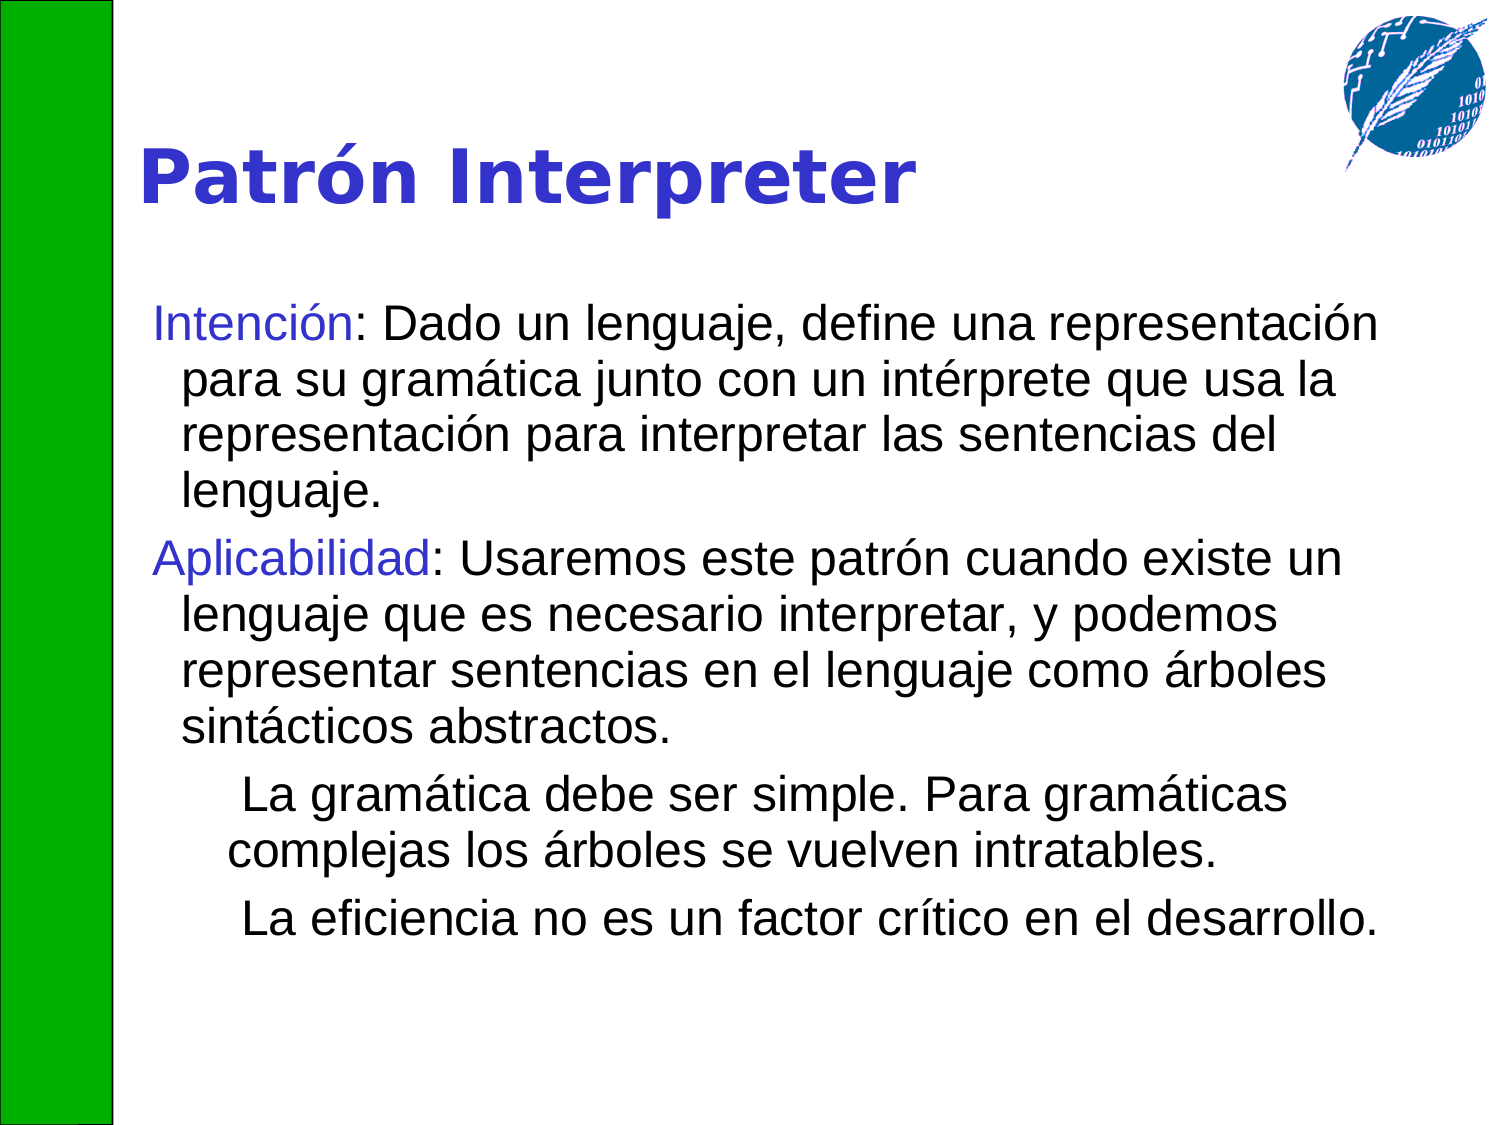

# Patrón Interpreter
Intención: Dado un lenguaje, define una representación para su gramática junto con un intérprete que usa la representación para interpretar las sentencias del lenguaje.
Aplicabilidad: Usaremos este patrón cuando existe un lenguaje que es necesario interpretar, y podemos representar sentencias en el lenguaje como árboles sintácticos abstractos.
 La gramática debe ser simple. Para gramáticas complejas los árboles se vuelven intratables.
 La eficiencia no es un factor crítico en el desarrollo.